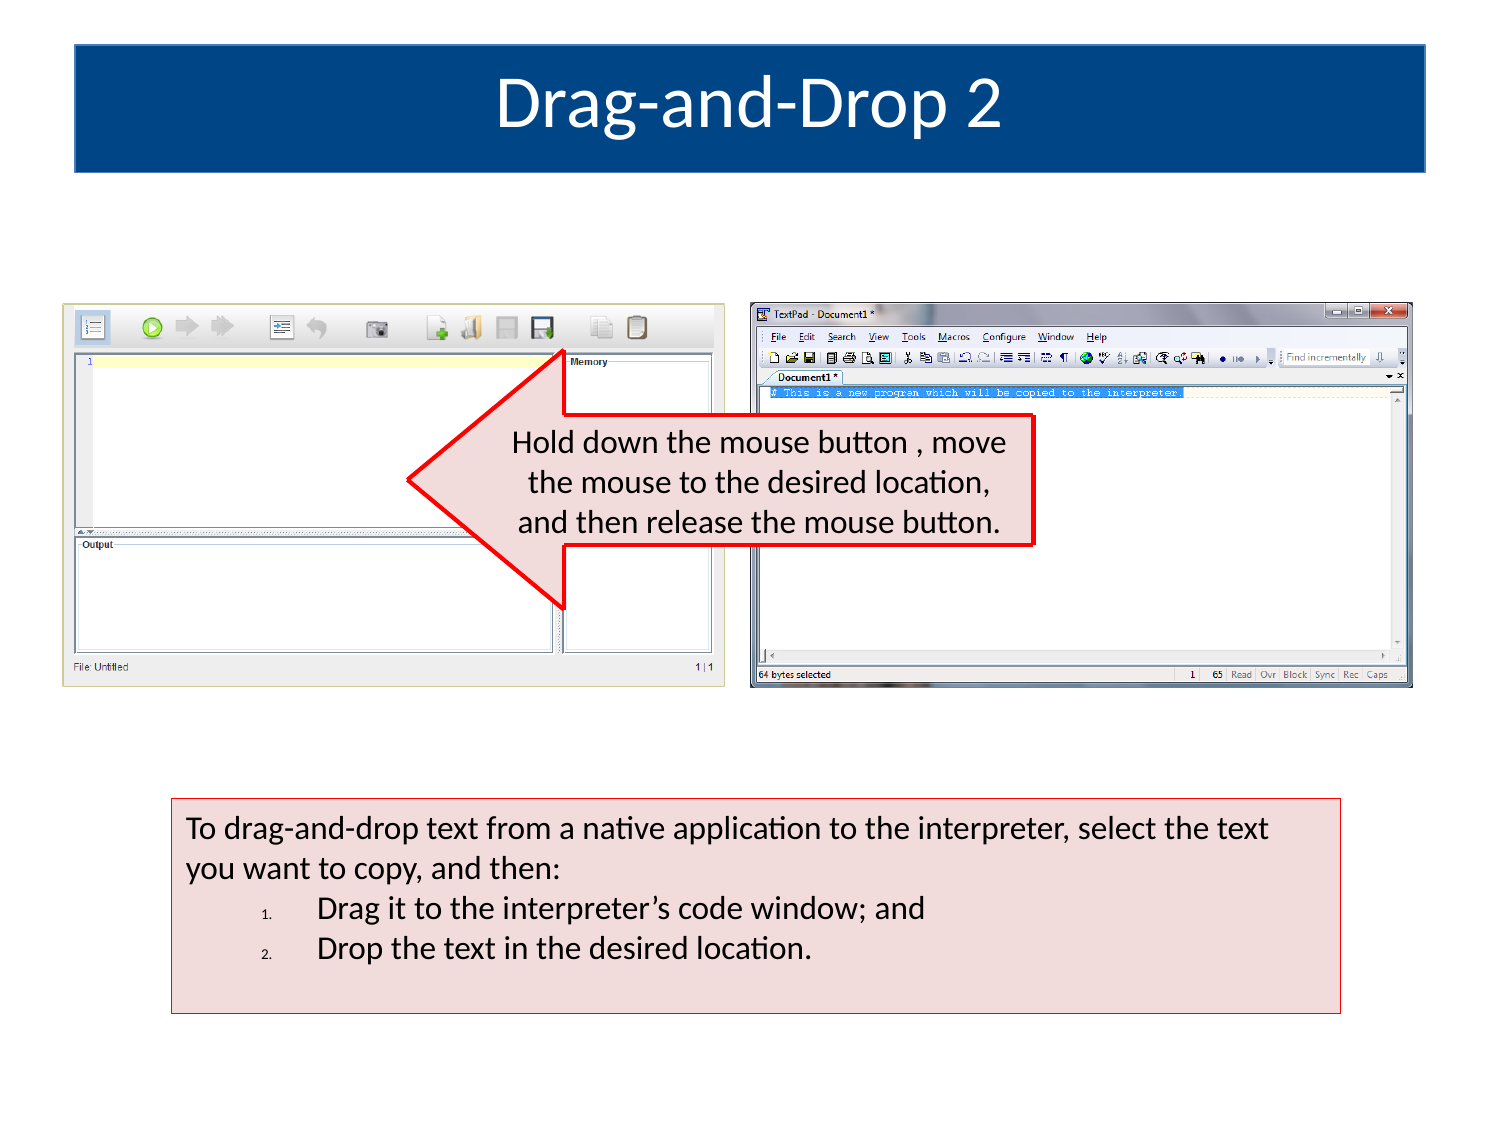

# Drag-and-Drop 2
Hold down the mouse button , move the mouse to the desired location, and then release the mouse button.
To drag-and-drop text from a native application to the interpreter, select the text you want to copy, and then:
Drag it to the interpreter’s code window; and
Drop the text in the desired location.